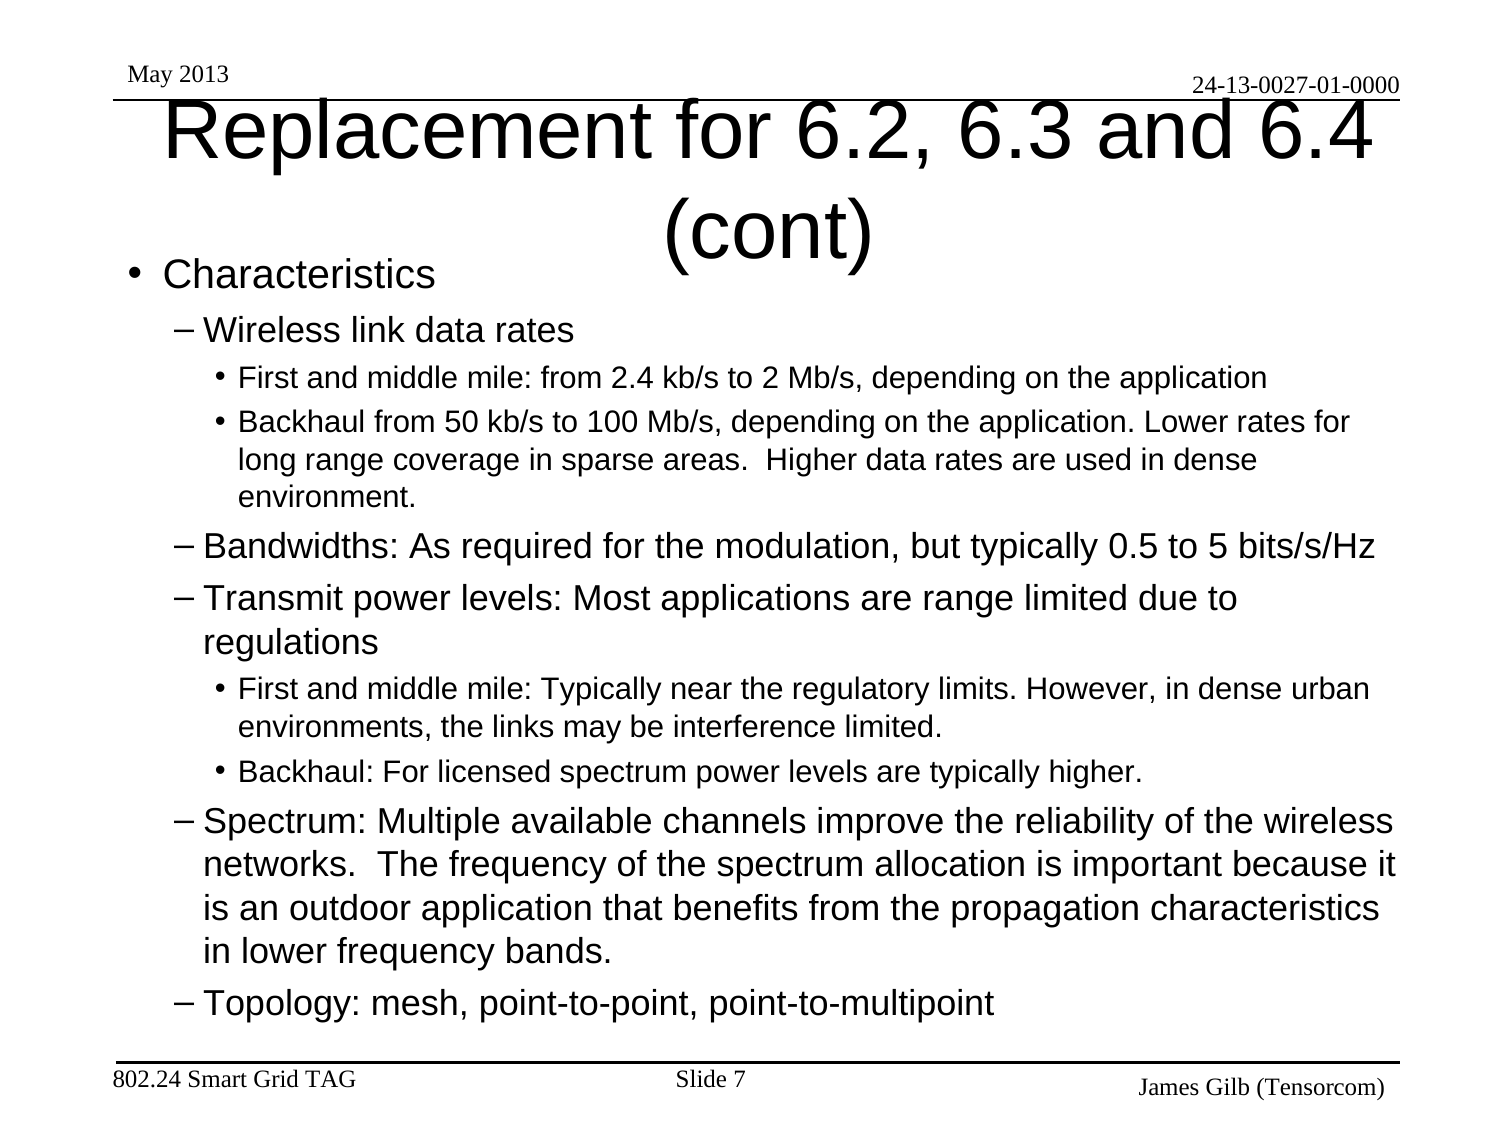

# Replacement for 6.2, 6.3 and 6.4 (cont)
Characteristics
Wireless link data rates
First and middle mile: from 2.4 kb/s to 2 Mb/s, depending on the application
Backhaul from 50 kb/s to 100 Mb/s, depending on the application. Lower rates for long range coverage in sparse areas. Higher data rates are used in dense environment.
Bandwidths: As required for the modulation, but typically 0.5 to 5 bits/s/Hz
Transmit power levels: Most applications are range limited due to regulations
First and middle mile: Typically near the regulatory limits. However, in dense urban environments, the links may be interference limited.
Backhaul: For licensed spectrum power levels are typically higher.
Spectrum: Multiple available channels improve the reliability of the wireless networks. The frequency of the spectrum allocation is important because it is an outdoor application that benefits from the propagation characteristics in lower frequency bands.
Topology: mesh, point-to-point, point-to-multipoint
7